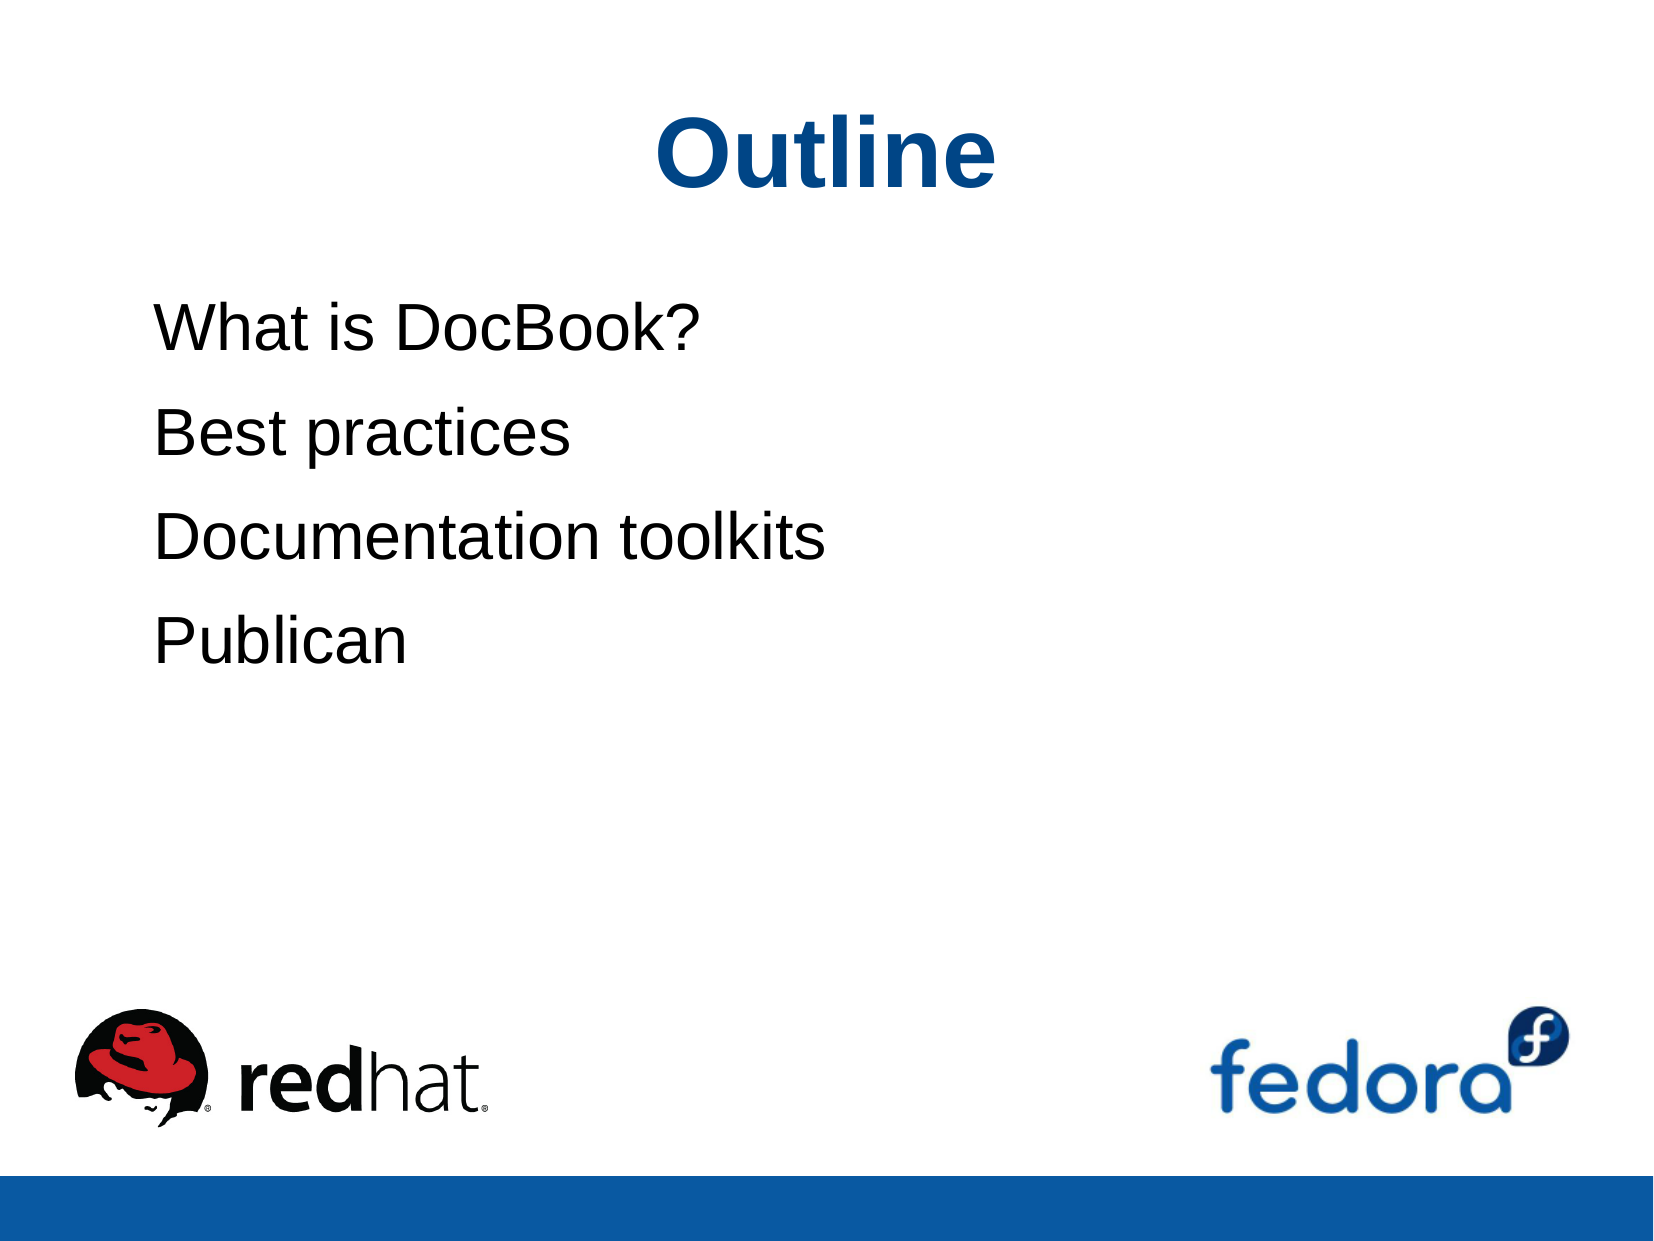

# Outline
What is DocBook?
Best practices
Documentation toolkits
Publican